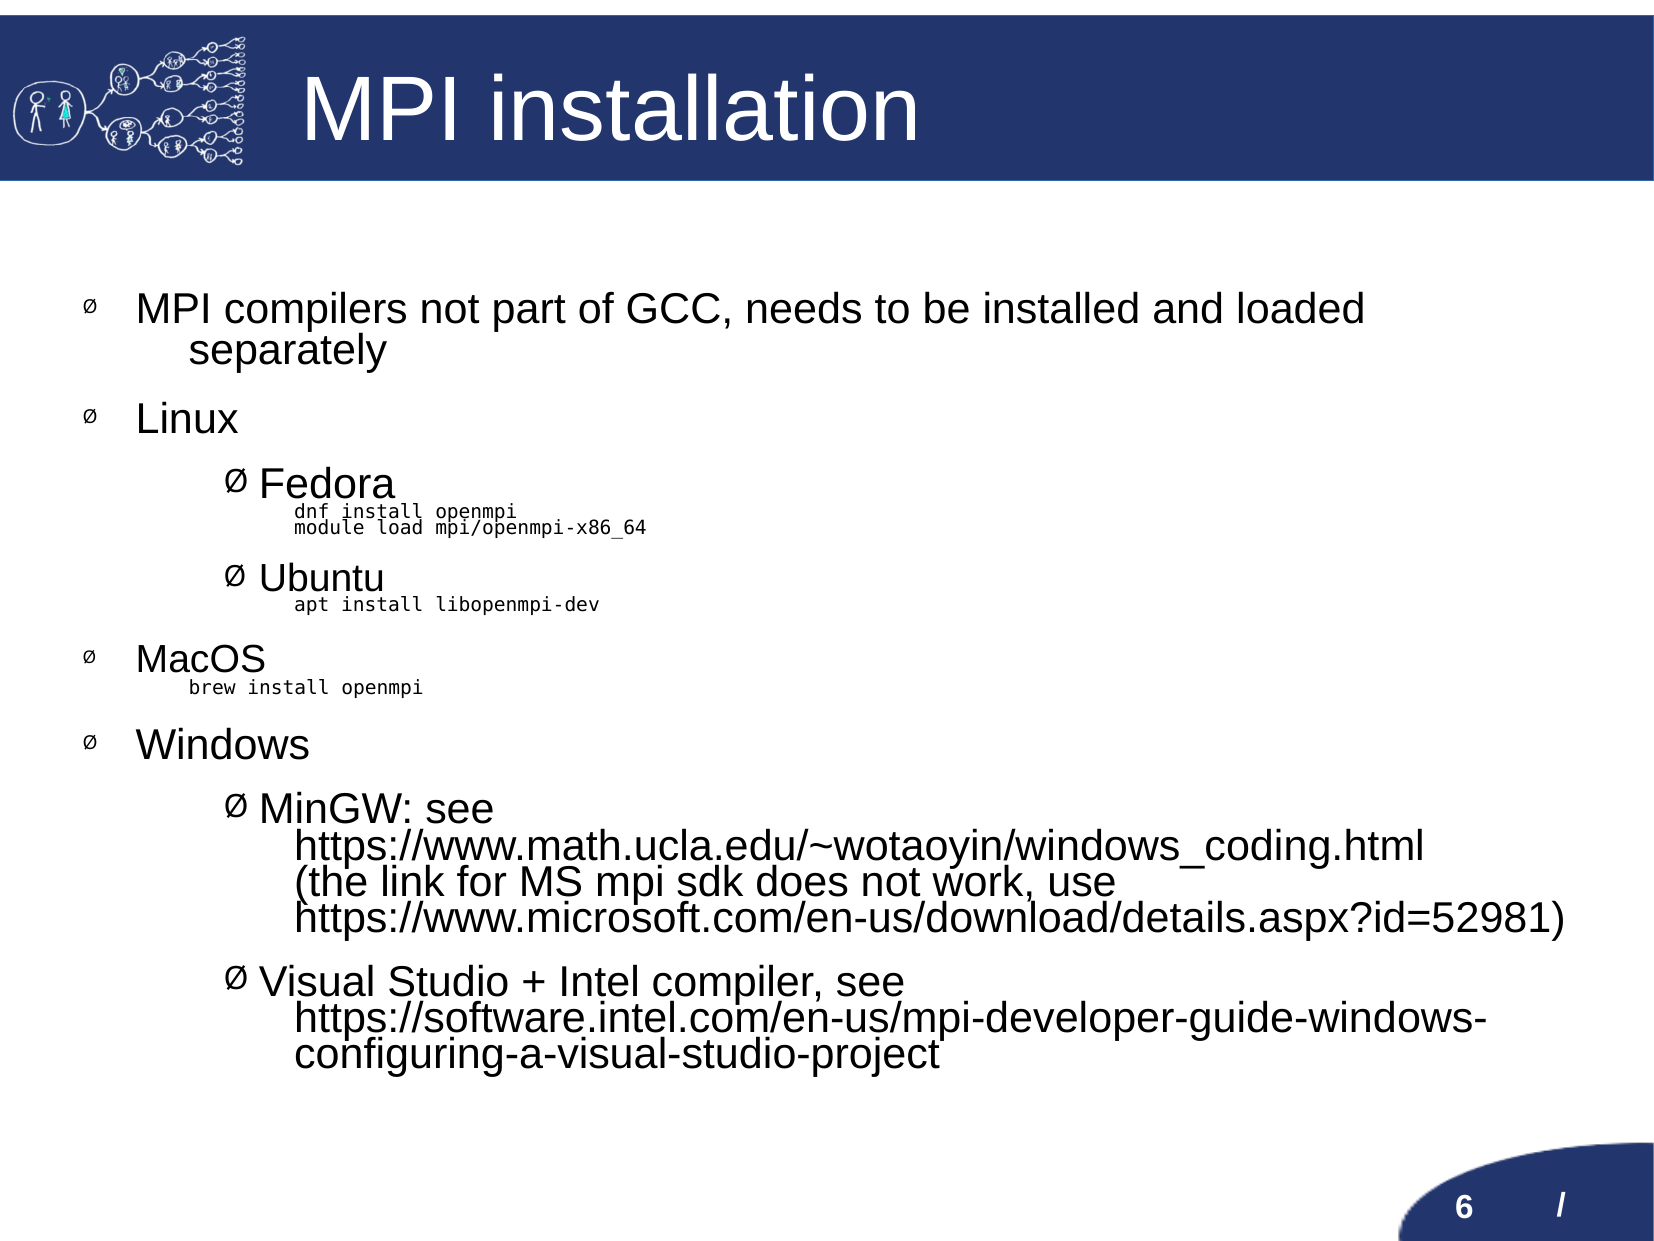

# MPI installation
MPI compilers not part of GCC, needs to be installed and loaded separately
Linux
Fedora
dnf install openmpi
module load mpi/openmpi-x86_64
Ubuntu
apt install libopenmpi-dev
MacOS
brew install openmpi
Windows
MinGW: see https://www.math.ucla.edu/~wotaoyin/windows_coding.html
(the link for MS mpi sdk does not work, use https://www.microsoft.com/en-us/download/details.aspx?id=52981)
Visual Studio + Intel compiler, see https://software.intel.com/en-us/mpi-developer-guide-windows-configuring-a-visual-studio-project